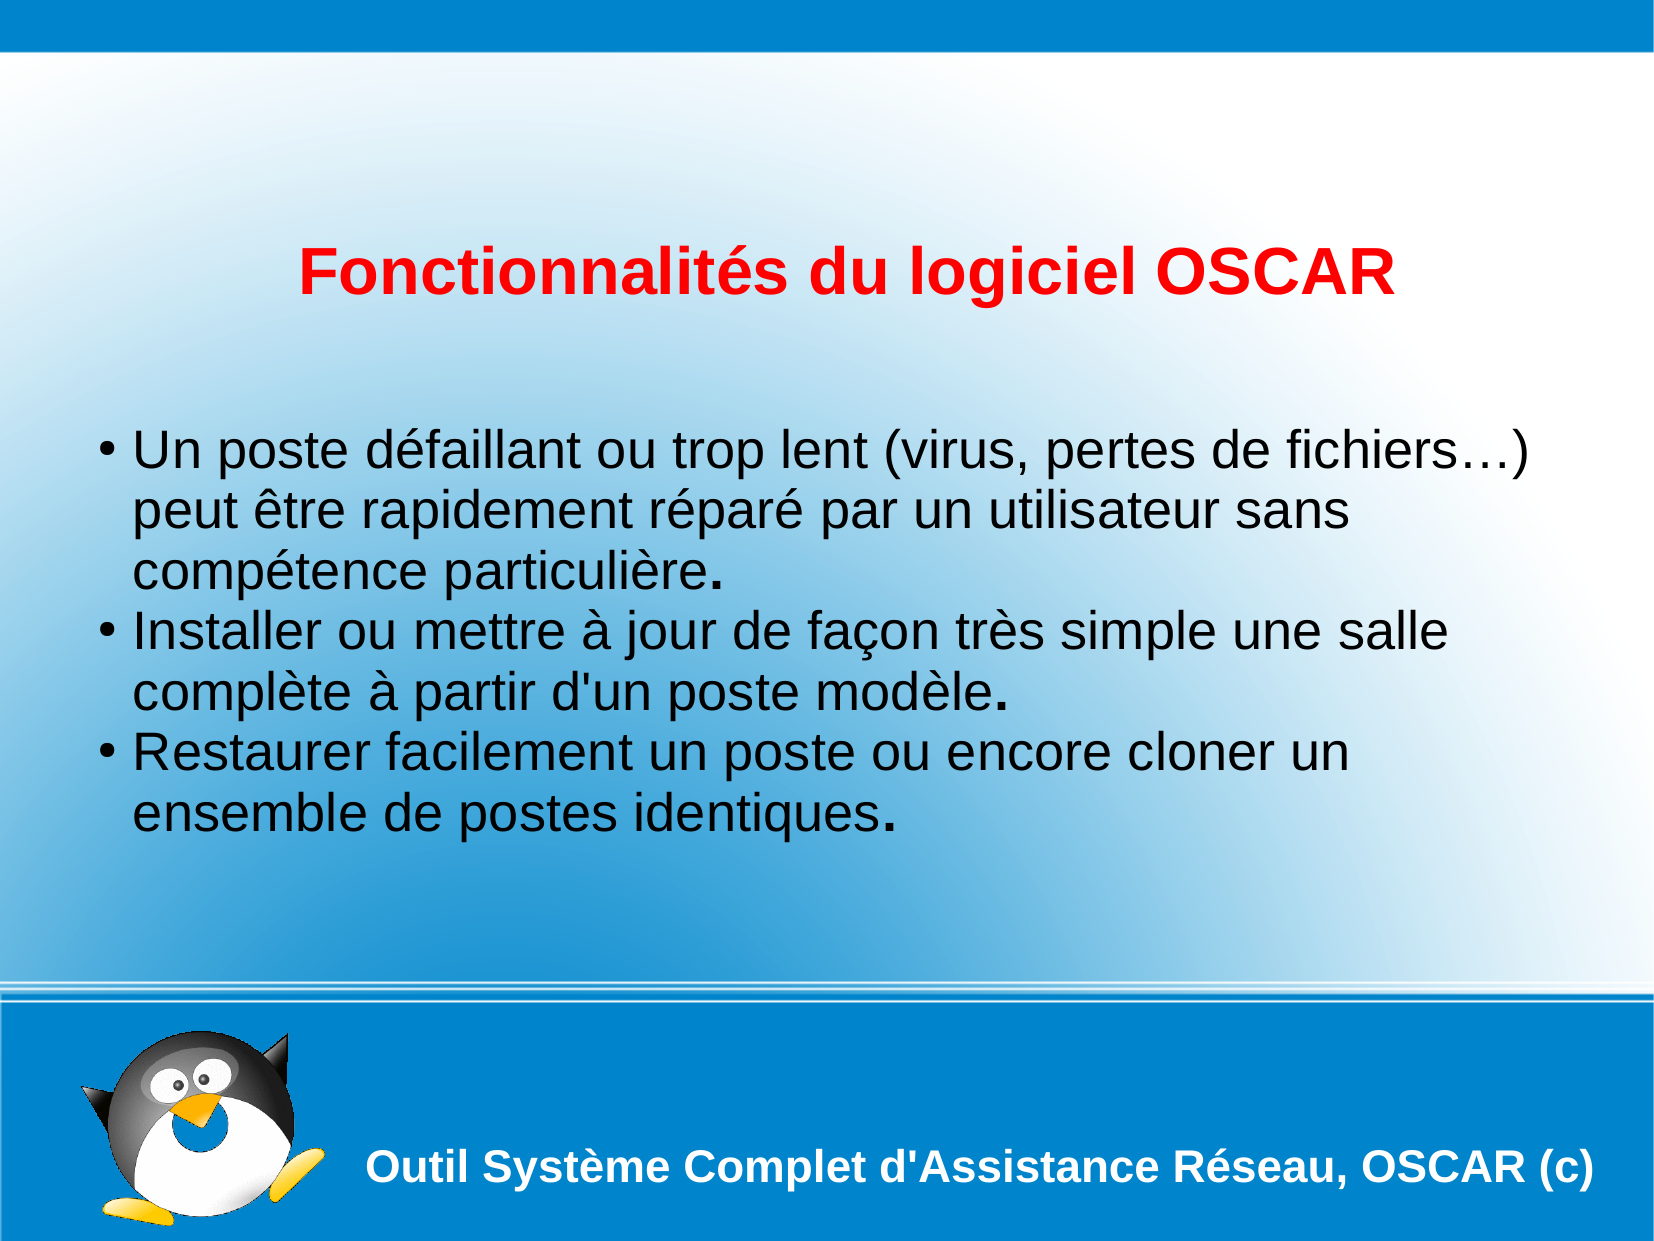

Fonctionnalités du logiciel OSCAR
Un poste défaillant ou trop lent (virus, pertes de fichiers…) peut être rapidement réparé par un utilisateur sans compétence particulière.
Installer ou mettre à jour de façon très simple une salle complète à partir d'un poste modèle.
Restaurer facilement un poste ou encore cloner un ensemble de postes identiques.
# Outil Système Complet d'Assistance Réseau, OSCAR (c)